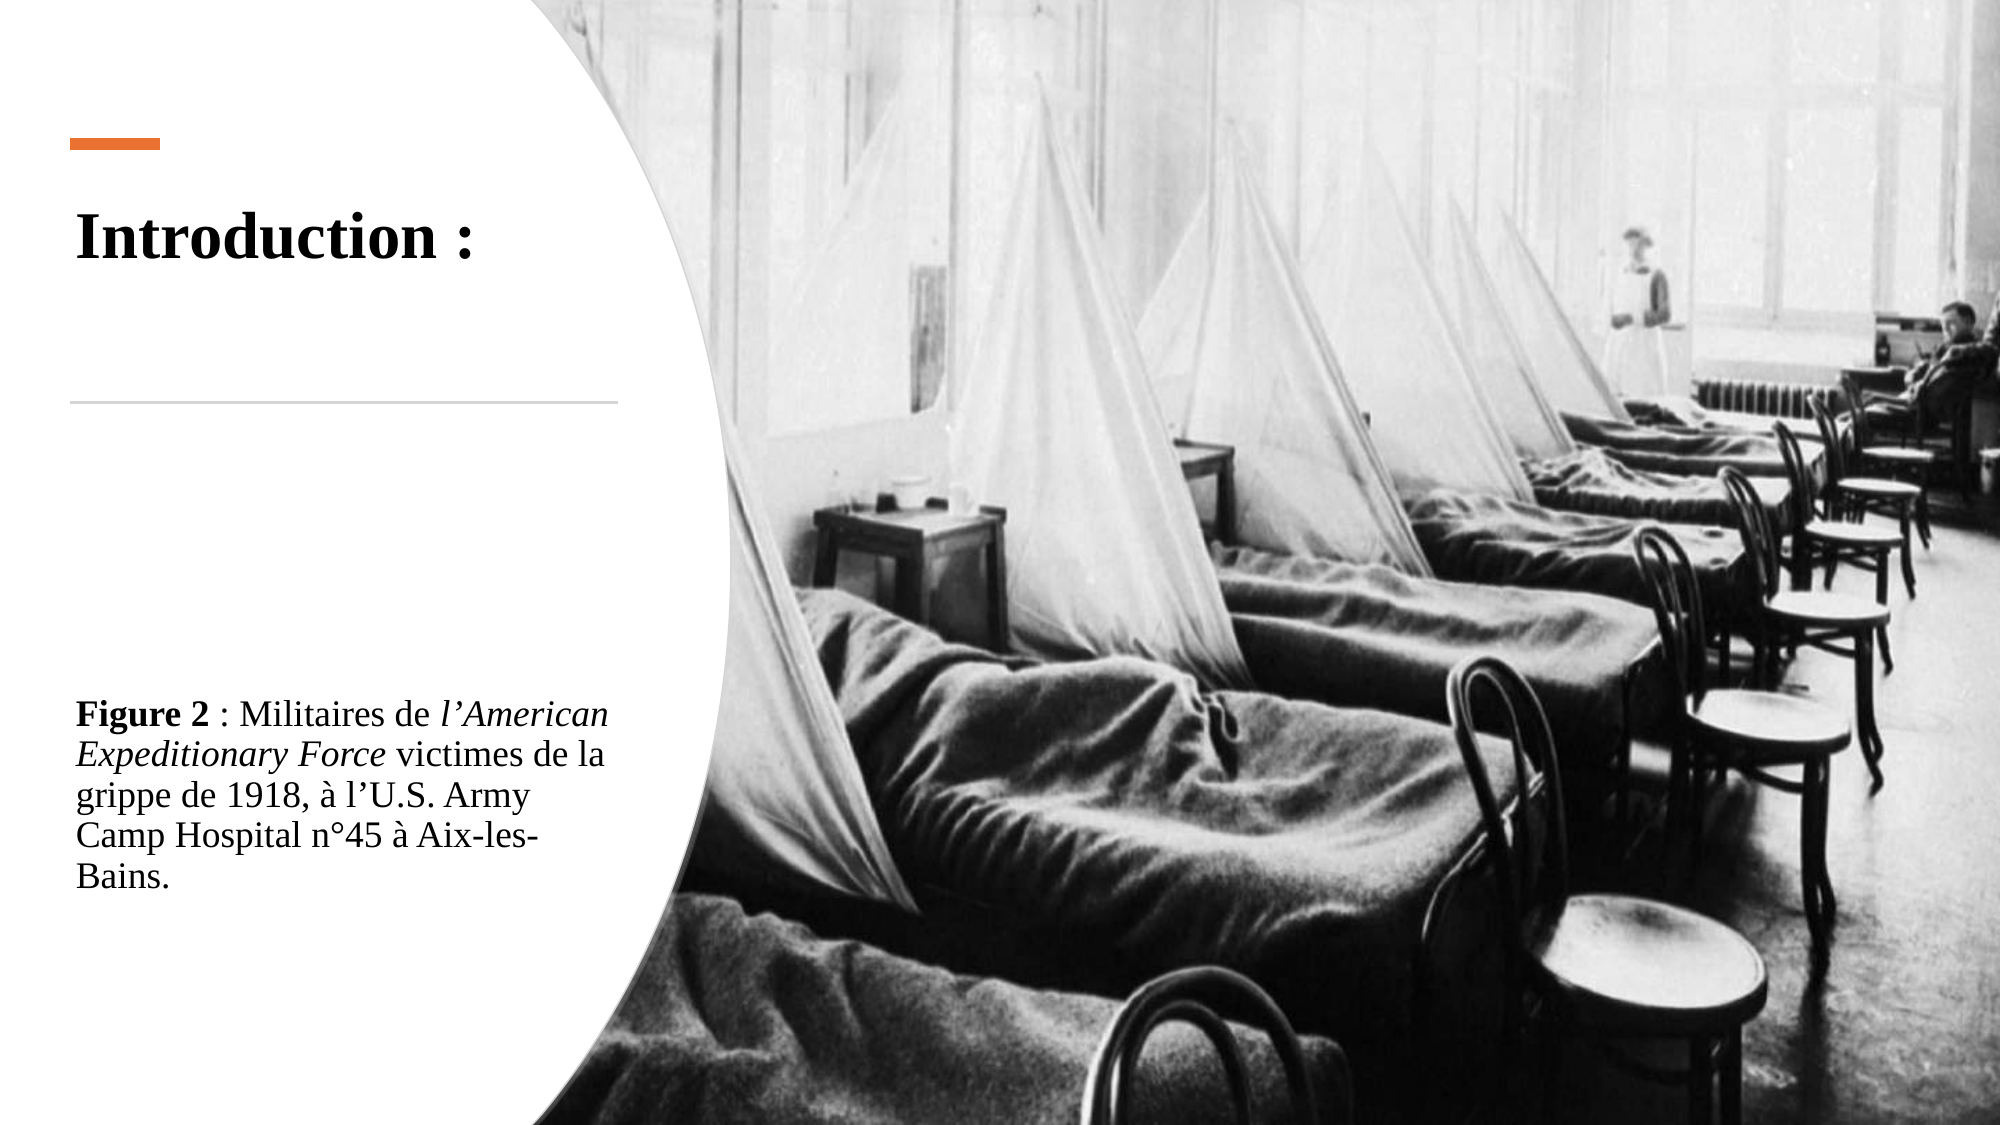

# Introduction :
Figure 2 : Militaires de l’American Expeditionary Force victimes de la grippe de 1918, à l’U.S. Army Camp Hospital n°45 à Aix-les-Bains.